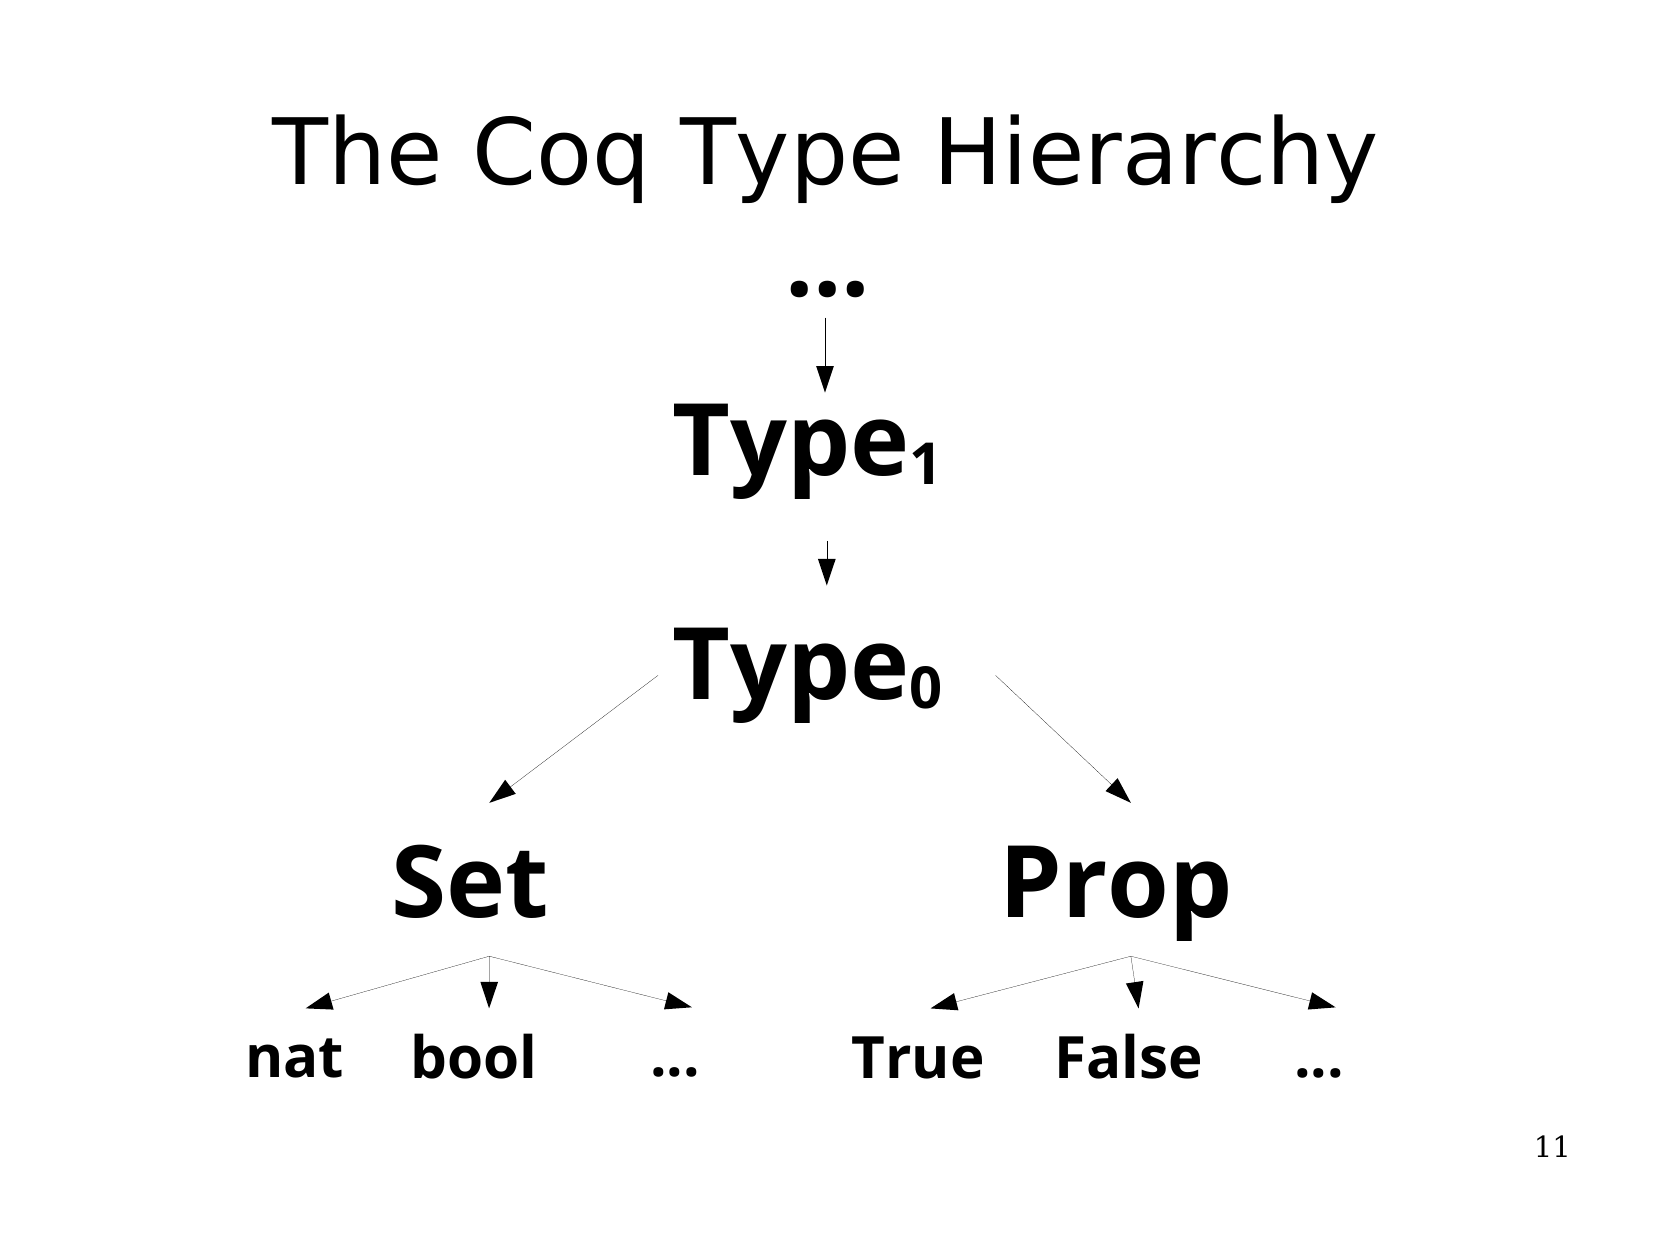

# The Coq Type Hierarchy
...
Type1
Type0
Set
Prop
...
nat
bool
...
True
False
11